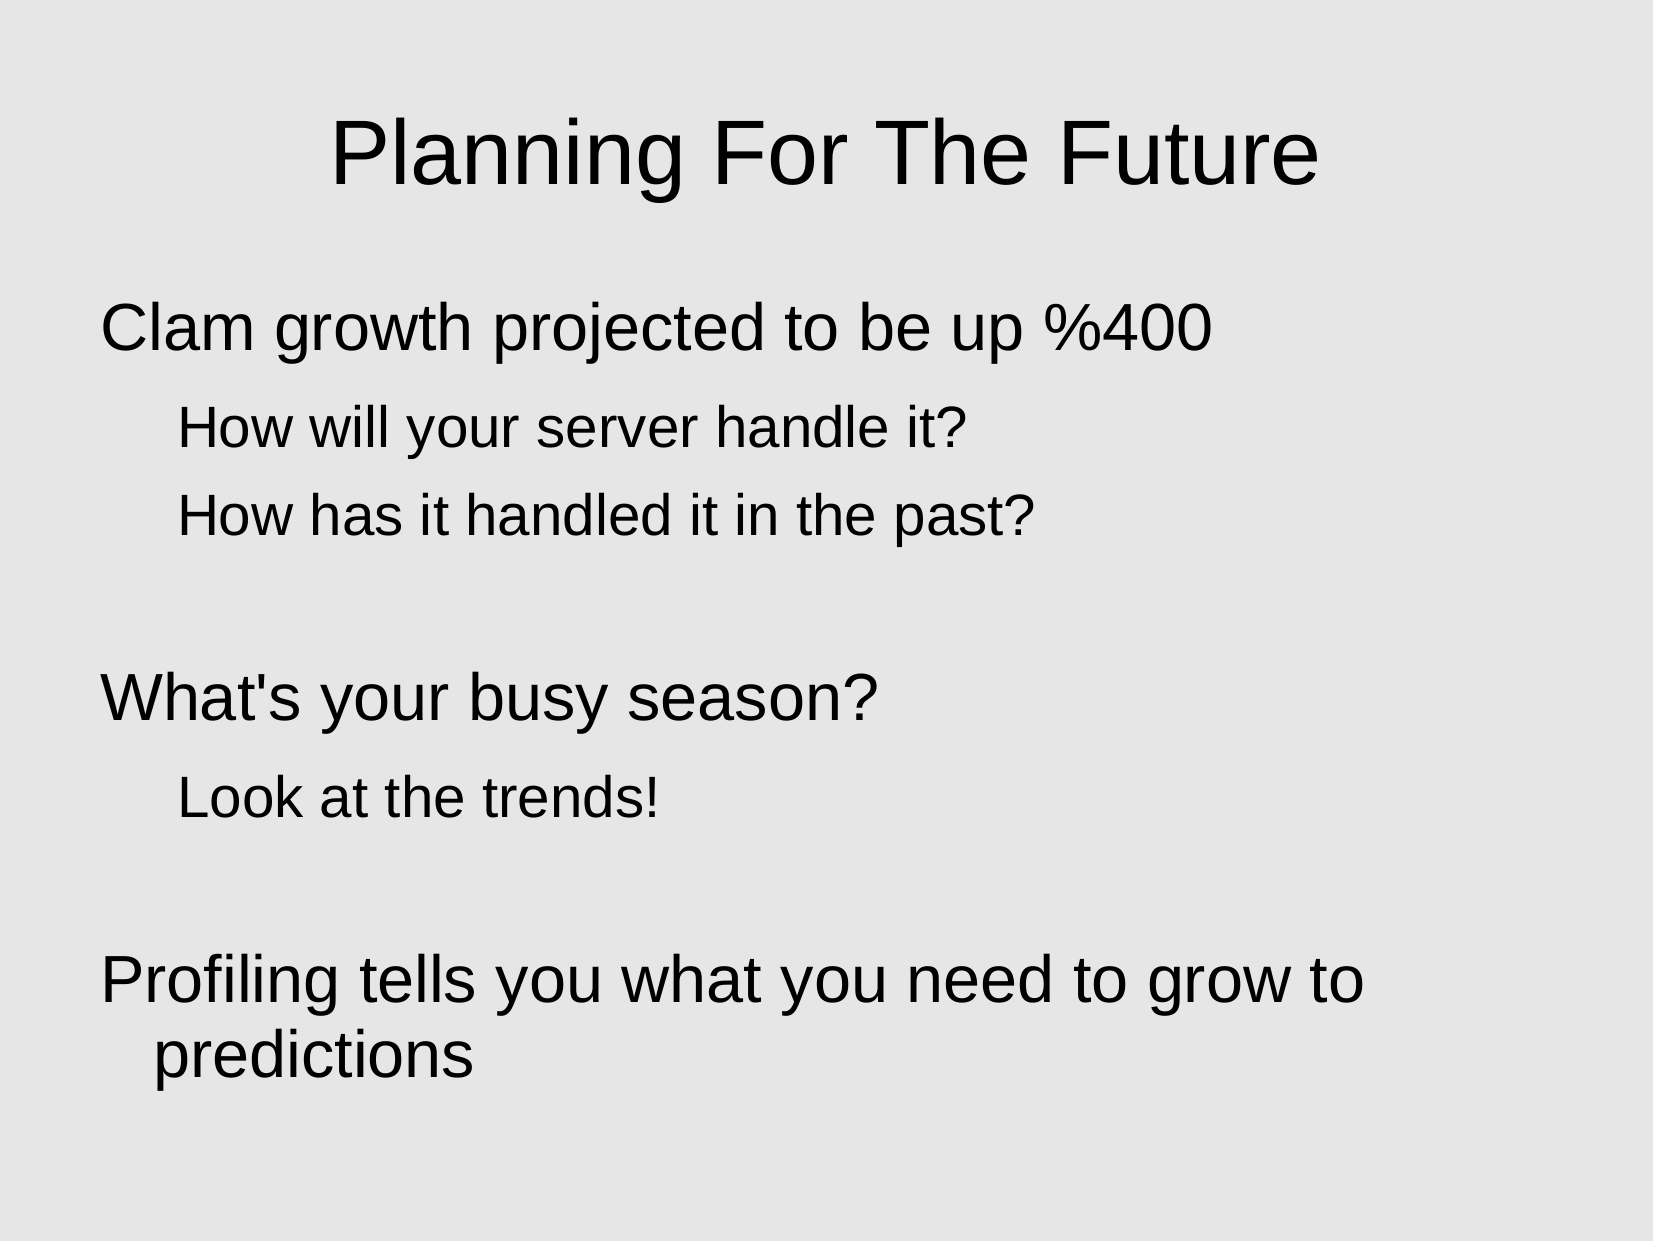

# Planning For The Future
Clam growth projected to be up %400
How will your server handle it?
How has it handled it in the past?
What's your busy season?
Look at the trends!
Profiling tells you what you need to grow to predictions